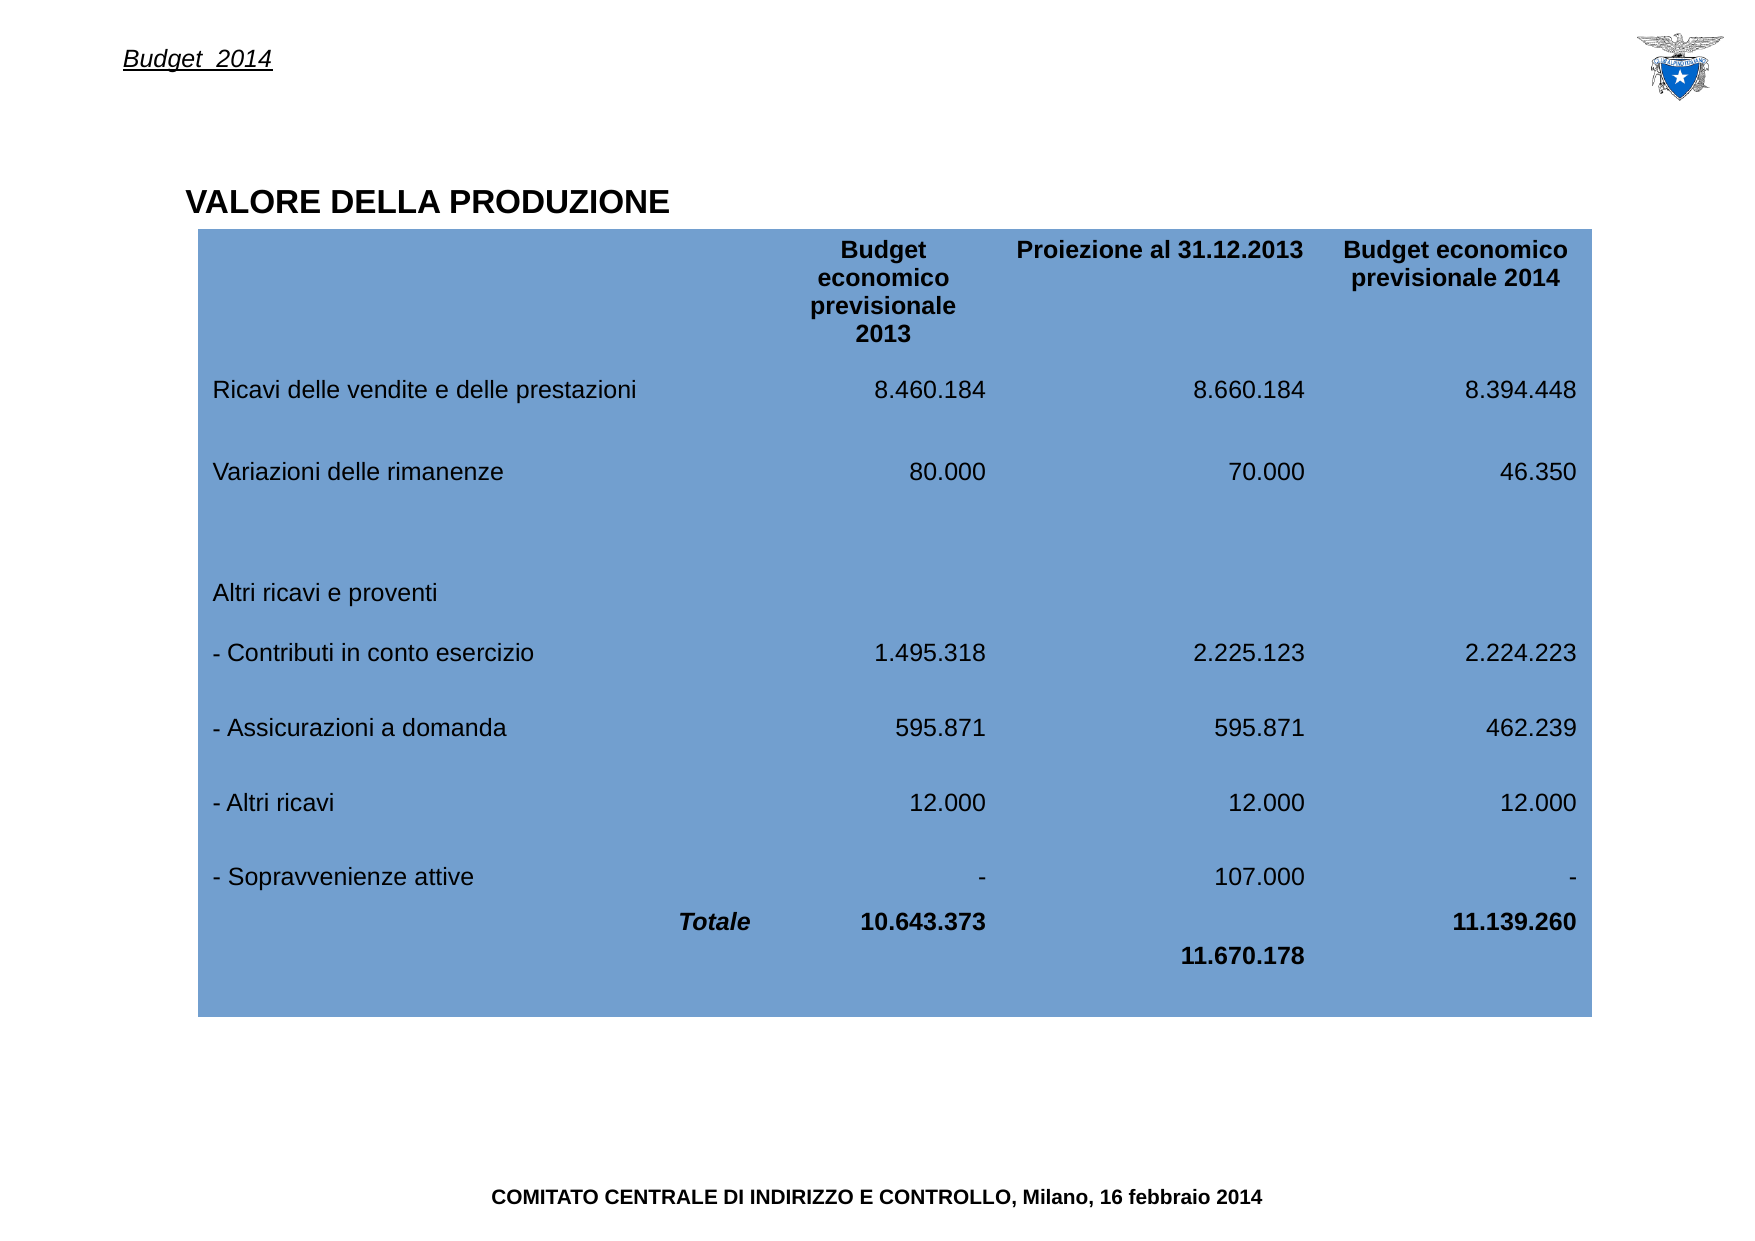

Budget 2014
VALORE DELLA PRODUZIONE
| | Budget economico previsionale 2013 | Proiezione al 31.12.2013 | Budget economico previsionale 2014 |
| --- | --- | --- | --- |
| Ricavi delle vendite e delle prestazioni | 8.460.184 | 8.660.184 | 8.394.448 |
| Variazioni delle rimanenze | 80.000 | 70.000 | 46.350 |
| Altri ricavi e proventi | | | |
| Contributi in conto esercizio | 1.495.318 | 2.225.123 | 2.224.223 |
| Assicurazioni a domanda | 595.871 | 595.871 | 462.239 |
| - Altri ricavi | 12.000 | 12.000 | 12.000 |
| - Sopravvenienze attive | - | 107.000 | - |
| Totale | 10.643.373 | 11.670.178 | 11.139.260 |
COMITATO CENTRALE DI INDIRIZZO E CONTROLLO, Milano, 16 febbraio 2014